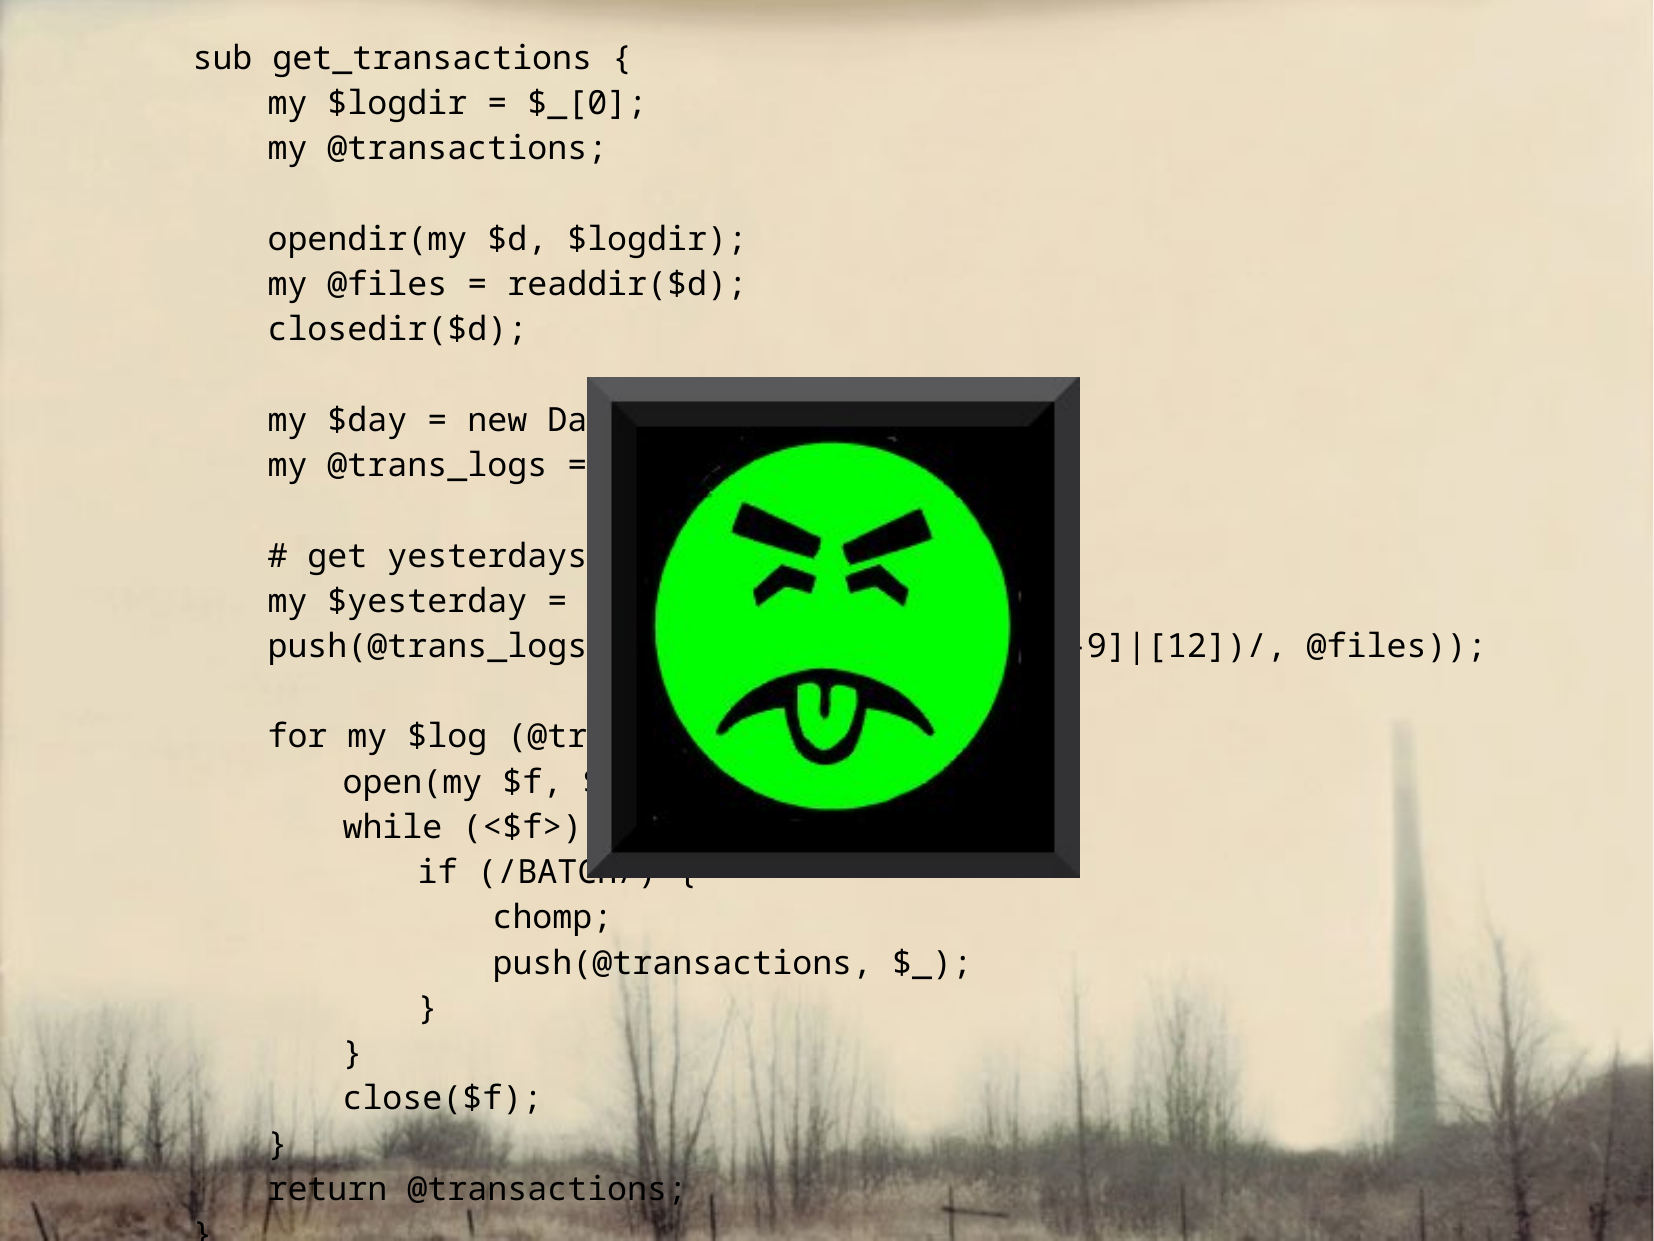

sub get_transactions {
	my $logdir = $_[0];
	my @transactions;
	opendir(my $d, $logdir);
	my @files = readdir($d);
	closedir($d);
	my $day = new Date::Simple;
	my @trans_logs = grep(/$day/, @files);
	# get yesterdays logs after 6am
	my $yesterday = $day - 1;
	push(@trans_logs, grep(/$yesterday\_(0[6-9]|[12])/, @files));
	for my $log (@trans_logs) {
		open(my $f, $log);
		while (<$f>) {
			if (/BATCH/) {
				chomp;
				push(@transactions, $_);
			}
		}
		close($f);
	}
	return @transactions;
}